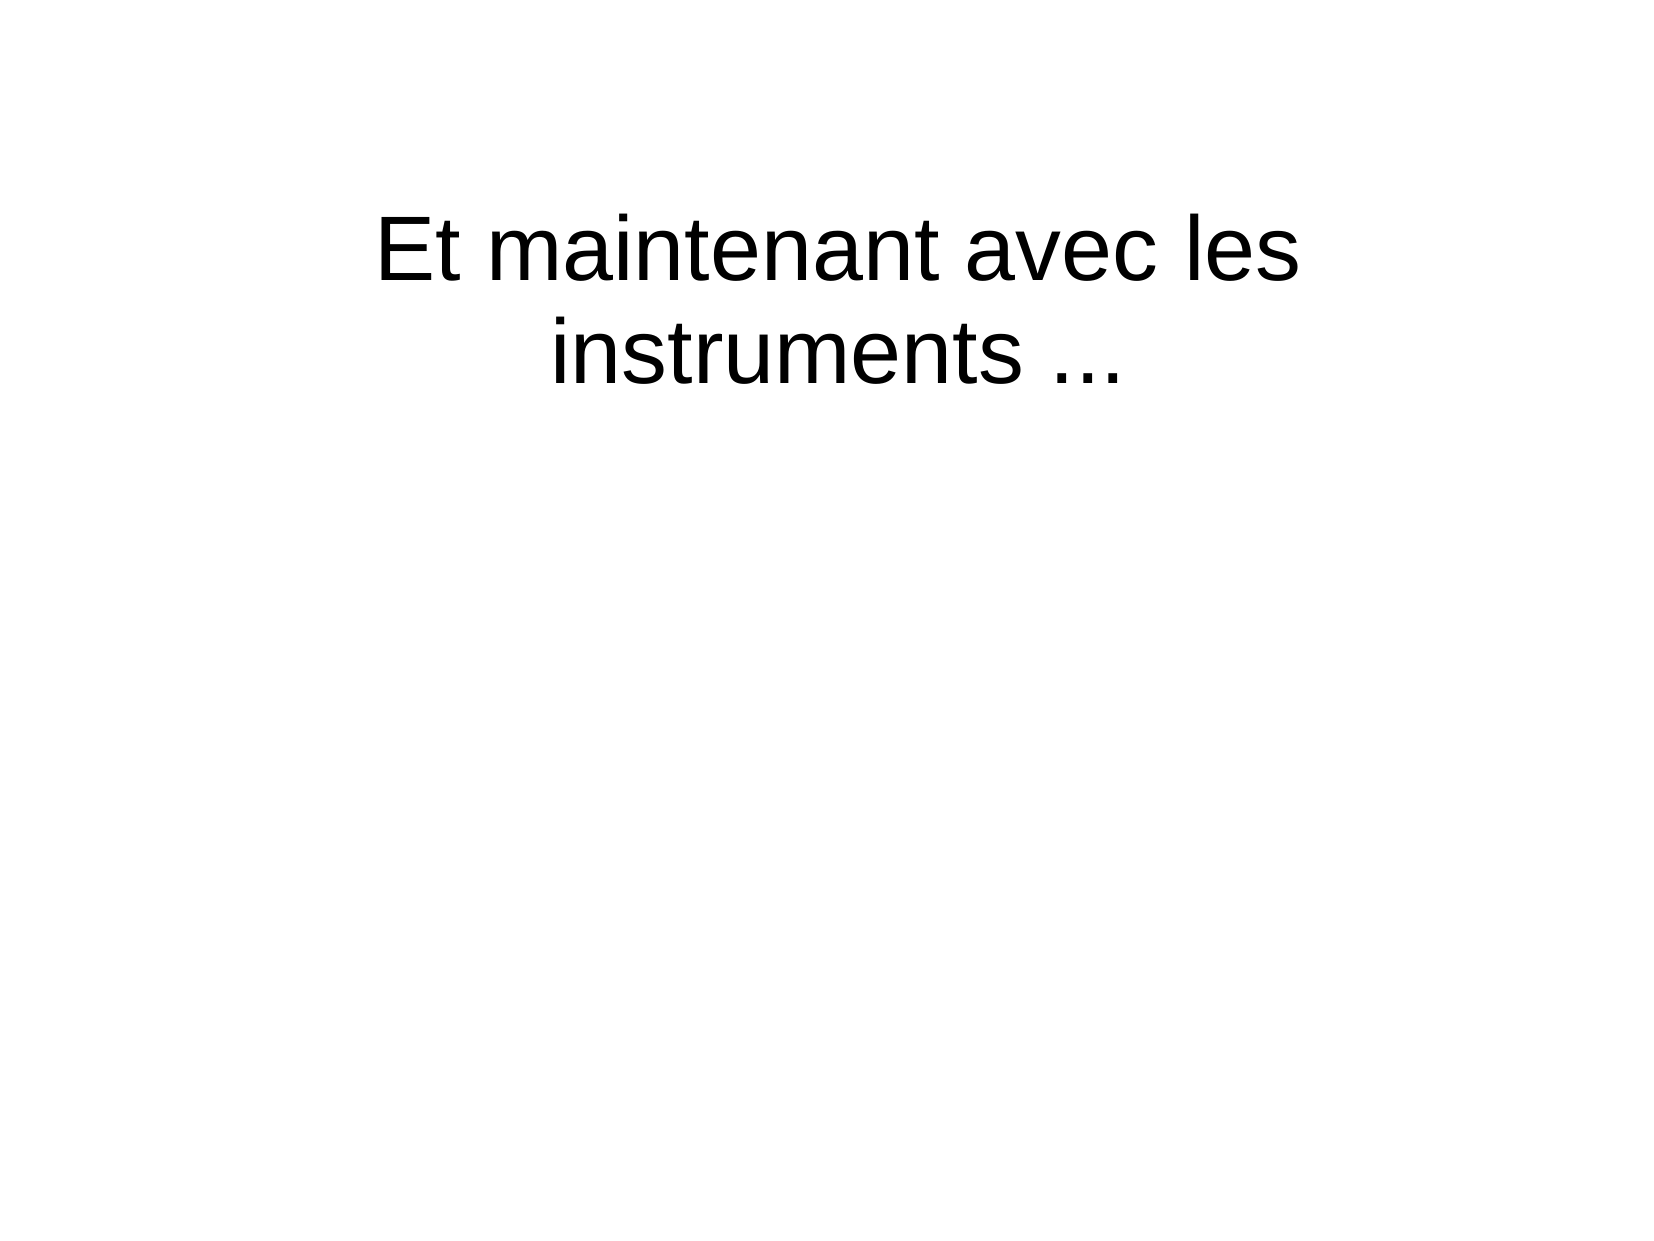

# Et maintenant avec les instruments ...